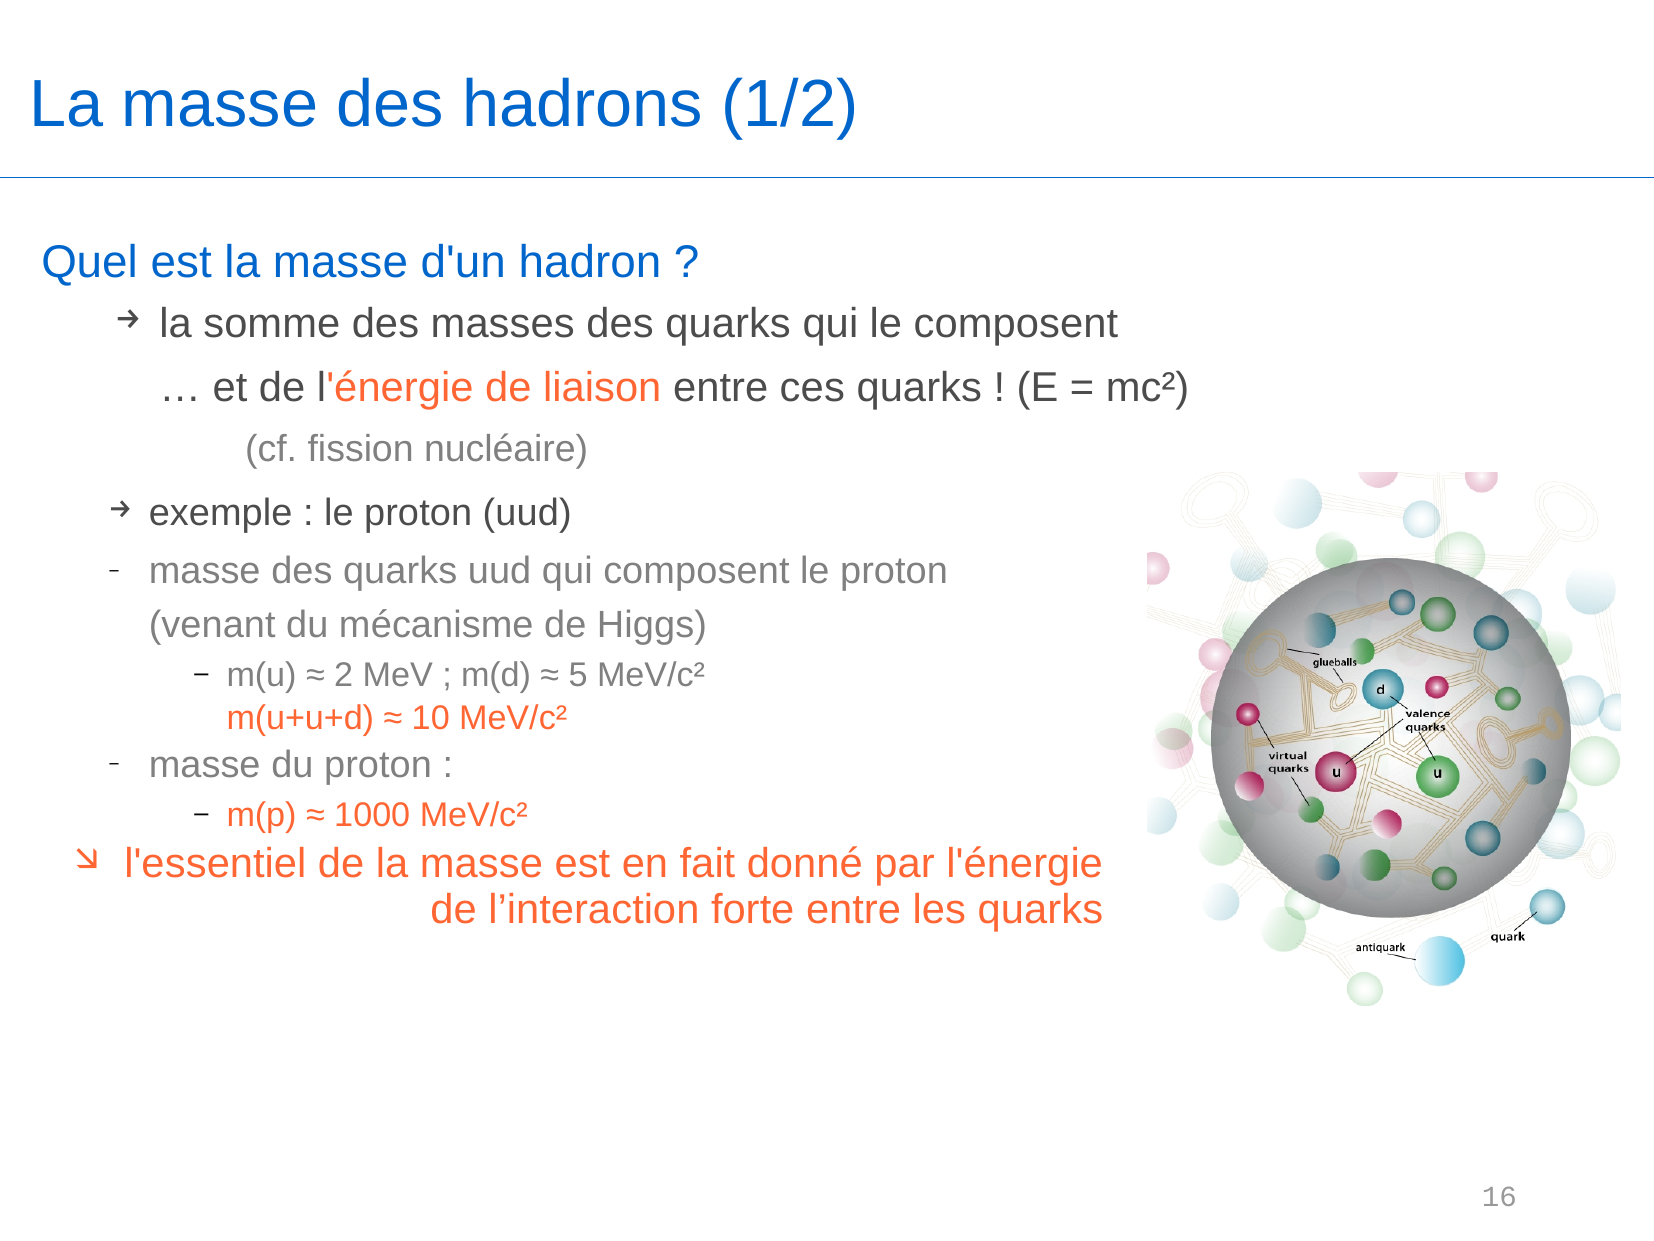

# La masse des hadrons (1/2)
Quel est la masse d'un hadron ?
la somme des masses des quarks qui le composent
… et de l'énergie de liaison entre ces quarks ! (E = mc²)
(cf. fission nucléaire)
exemple : le proton (uud)
masse des quarks uud qui composent le proton
(venant du mécanisme de Higgs)
m(u) ≈ 2 MeV ; m(d) ≈ 5 MeV/c²
m(u+u+d) ≈ 10 MeV/c²
masse du proton :
m(p) ≈ 1000 MeV/c²
l'essentiel de la masse est en fait donné par l'énergie de l’interaction forte entre les quarks
16